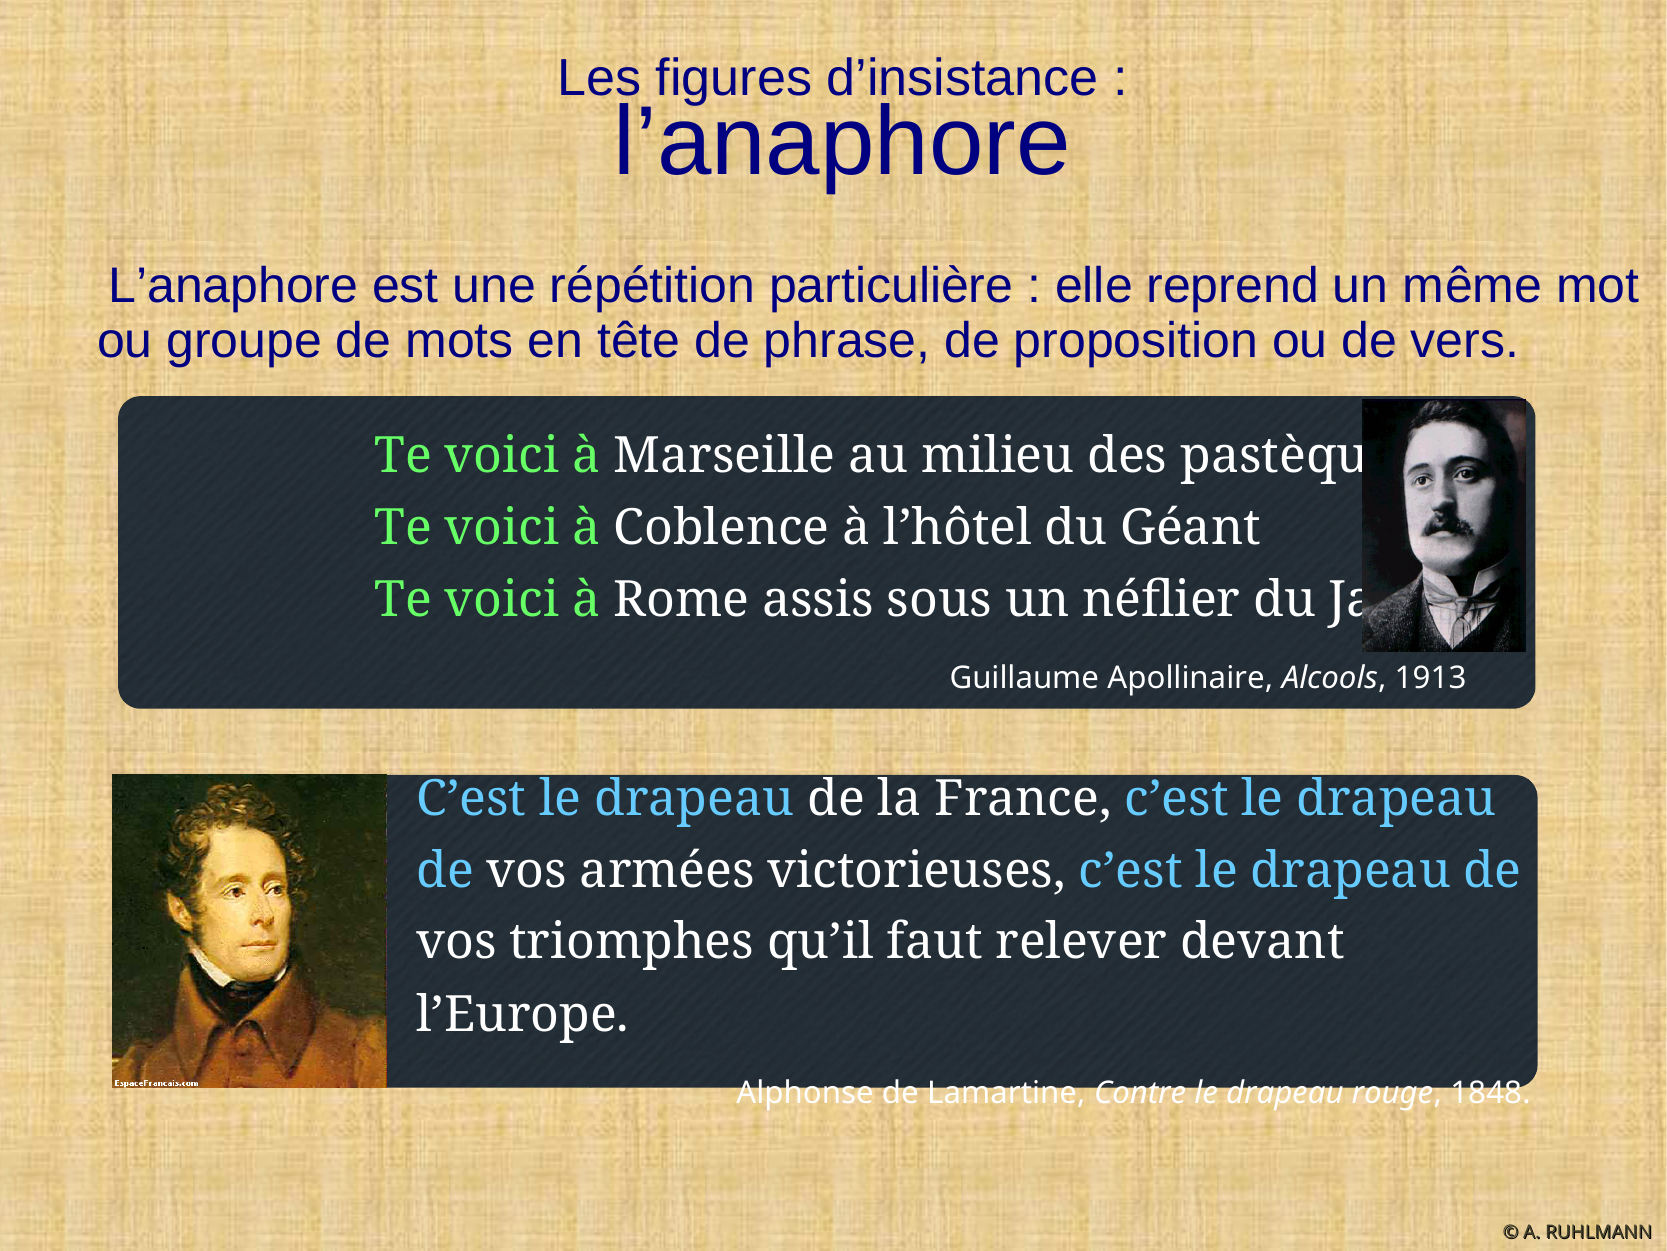

# Les figures d’insistance : l’anaphore
 L’anaphore est une répétition particulière : elle reprend un même mot ou groupe de mots en tête de phrase, de proposition ou de vers.
Te voici à Marseille au milieu des pastèques
Te voici à Coblence à l’hôtel du Géant
Te voici à Rome assis sous un néflier du Japon
Guillaume Apollinaire, Alcools, 1913
C’est le drapeau de la France, c’est le drapeau de vos armées victorieuses, c’est le drapeau de vos triomphes qu’il faut relever devant l’Europe.
Alphonse de Lamartine, Contre le drapeau rouge, 1848.
© A. RUHLMANN